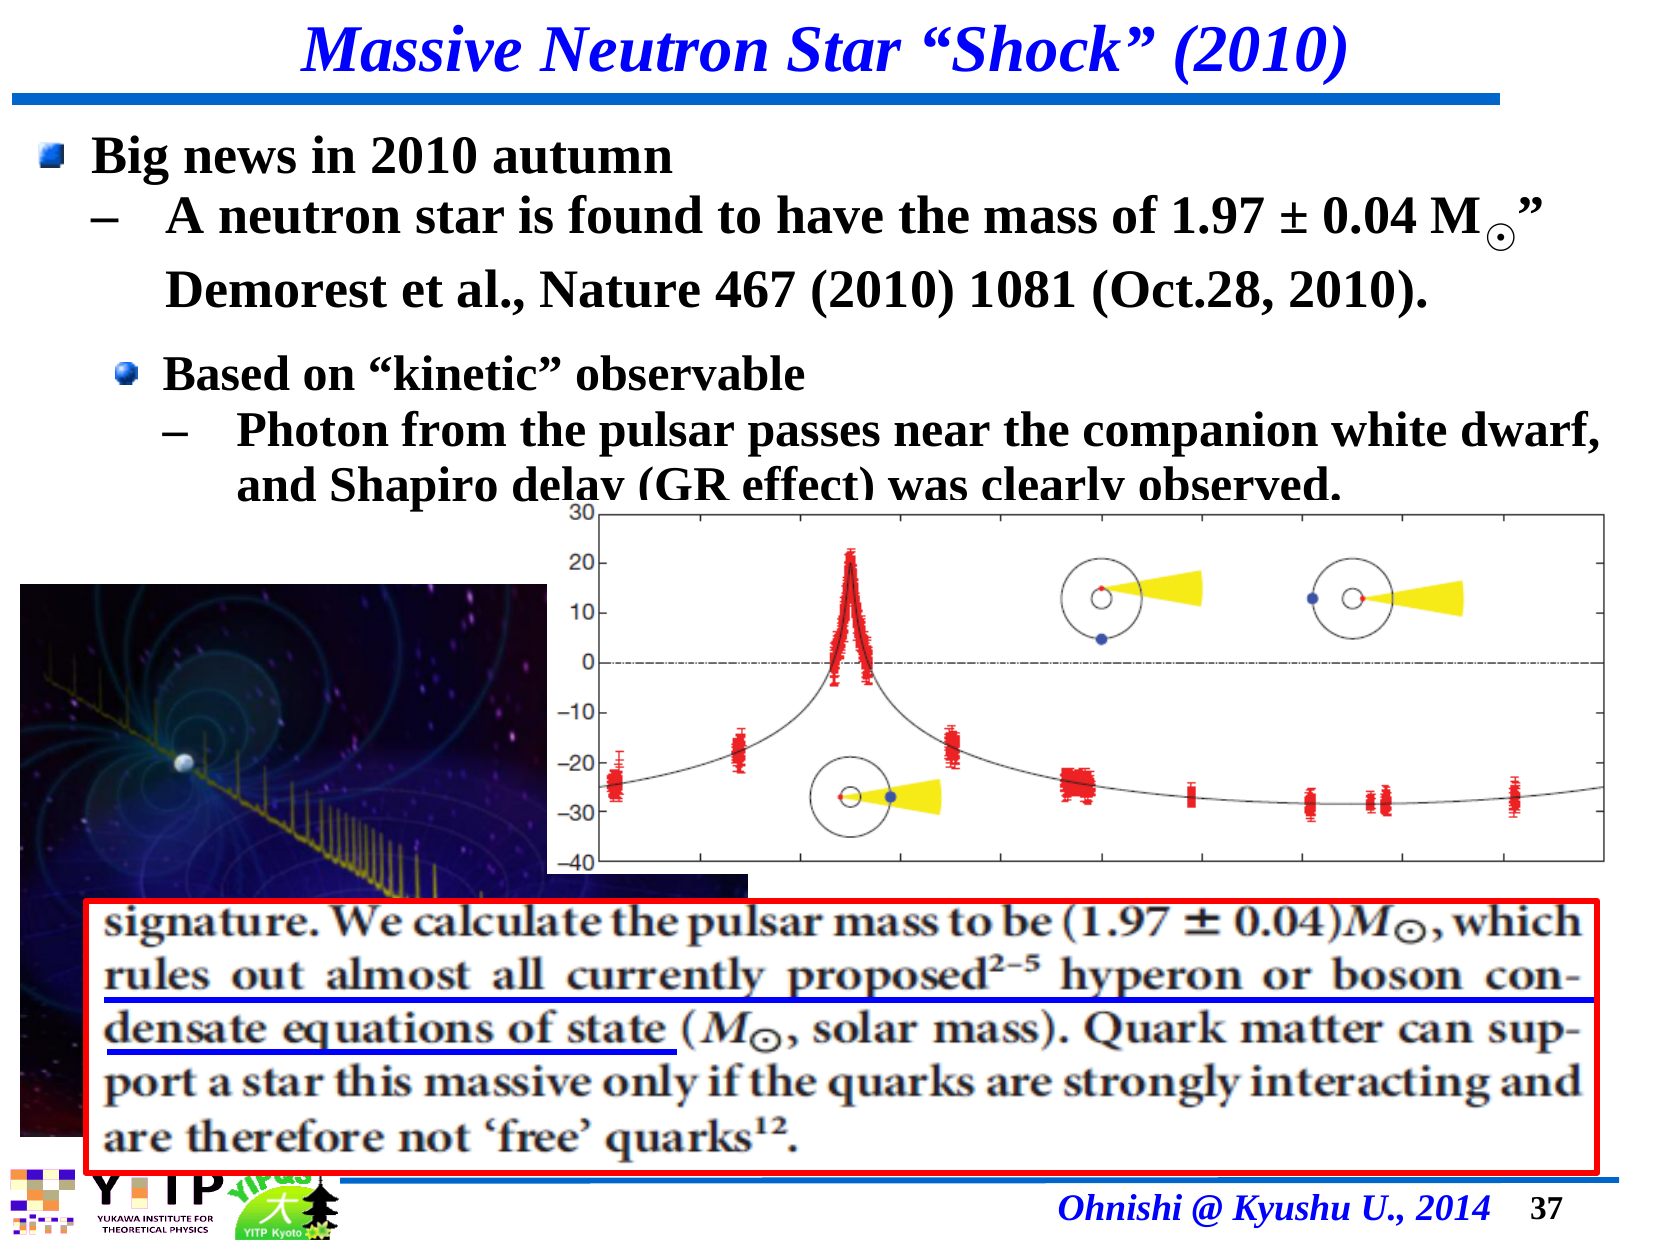

# Massive Neutron Star “Shock” (2010)
Big news in 2010 autumn
–	A neutron star is found to have the mass of 1.97 ± 0.04 M☉”
	Demorest et al., Nature 467 (2010) 1081 (Oct.28, 2010).
Based on “kinetic” observable
–	Photon from the pulsar passes near the companion white dwarf,
	and Shapiro delay (GR effect) was clearly observed.